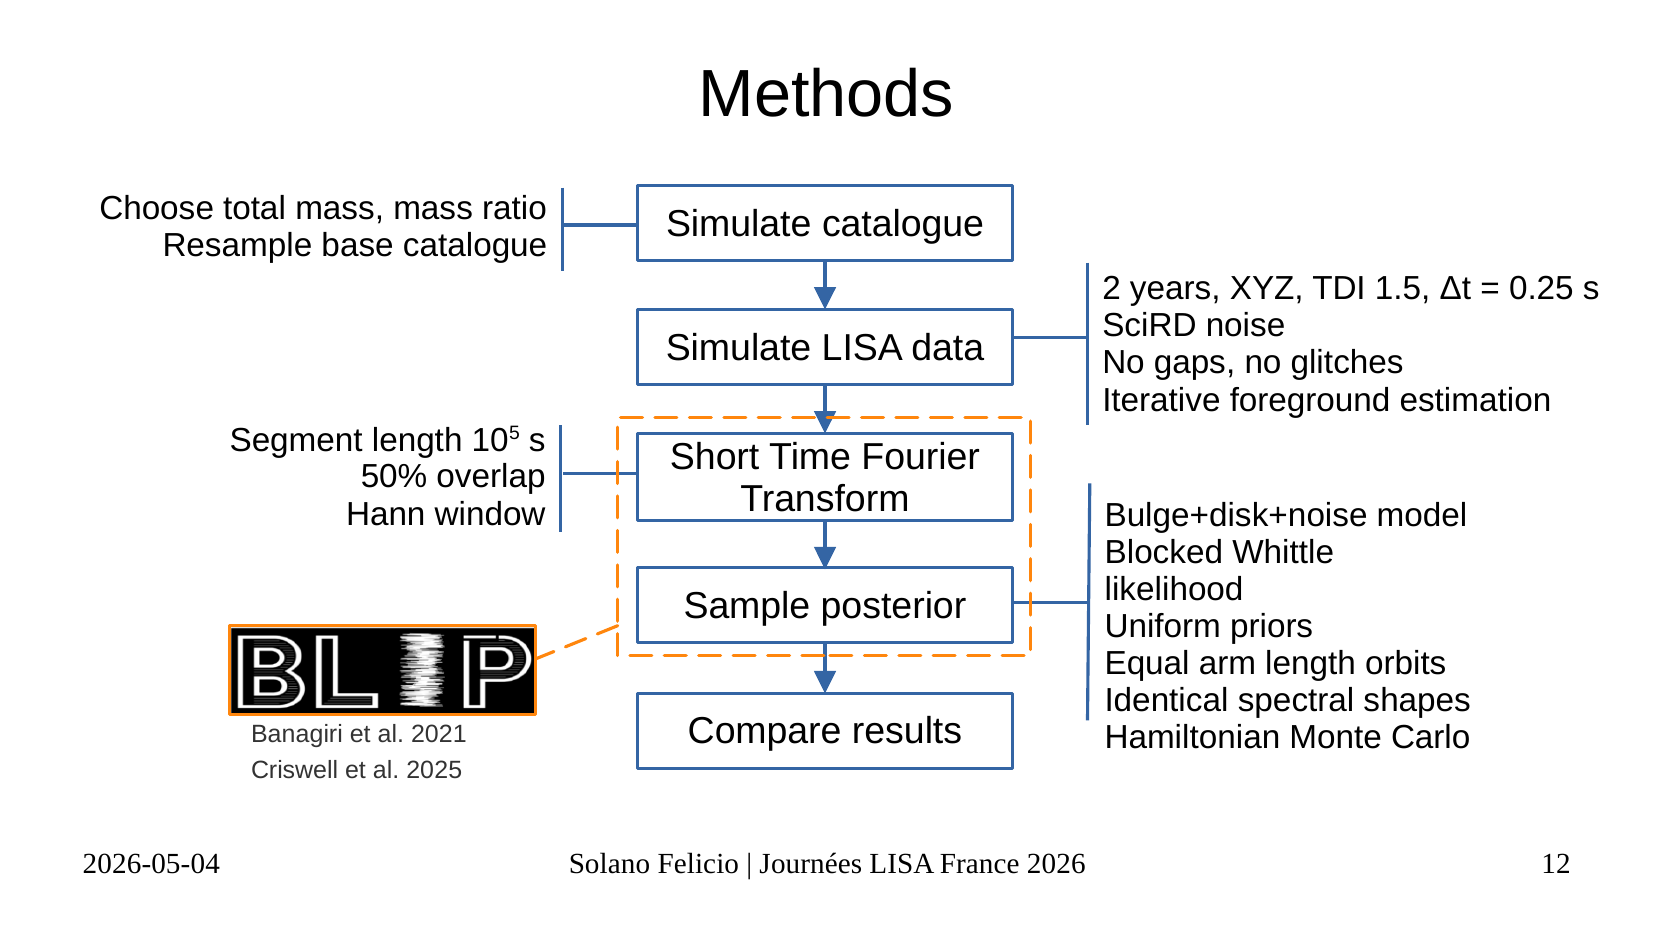

# Methods
Choose total mass, mass ratio
Resample base catalogue
Simulate catalogue
2 years, XYZ, TDI 1.5, Δt = 0.25 s
SciRD noise
No gaps, no glitches
Iterative foreground estimation
Simulate LISA data
Segment length 105 s
50% overlap
Hann window
Short Time Fourier Transform
Bulge+disk+noise model
Blocked Whittle likelihood
Uniform priors
Equal arm length orbits
Identical spectral shapes
Hamiltonian Monte Carlo
Sample posterior
Banagiri et al. 2021
Criswell et al. 2025
Compare results
2026-05-04
Solano Felicio | Journées LISA France 2026
12